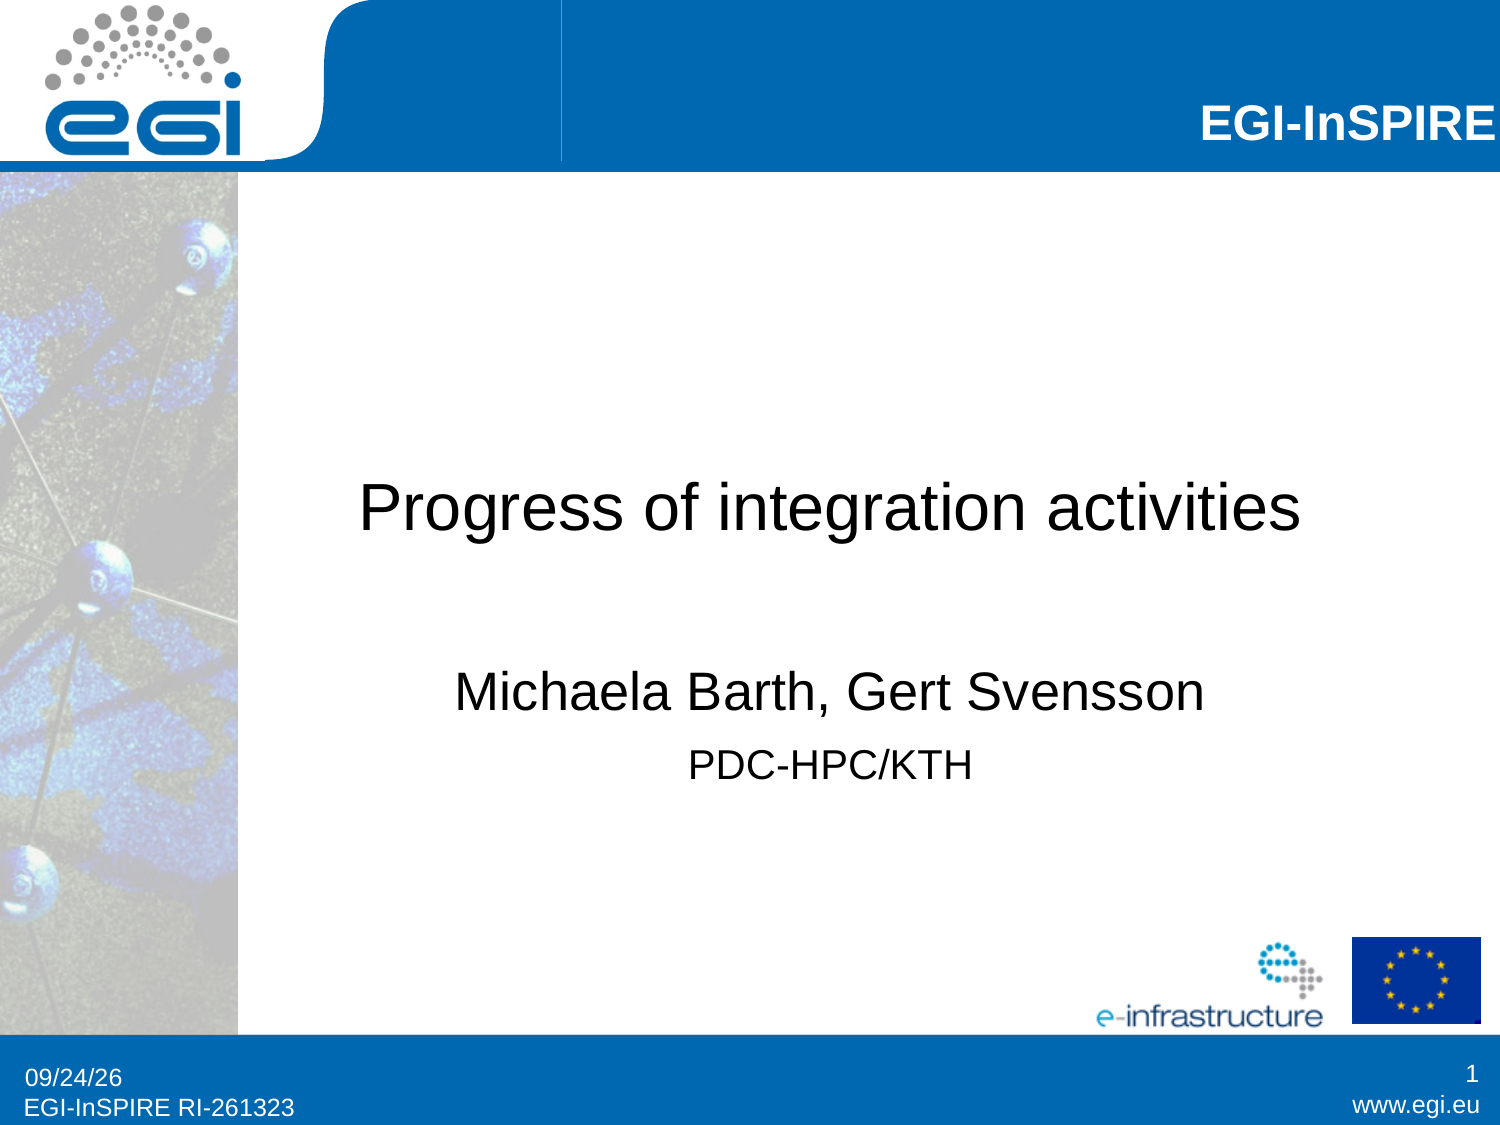

# Progress of integration activities
Michaela Barth, Gert Svensson
PDC-HPC/KTH